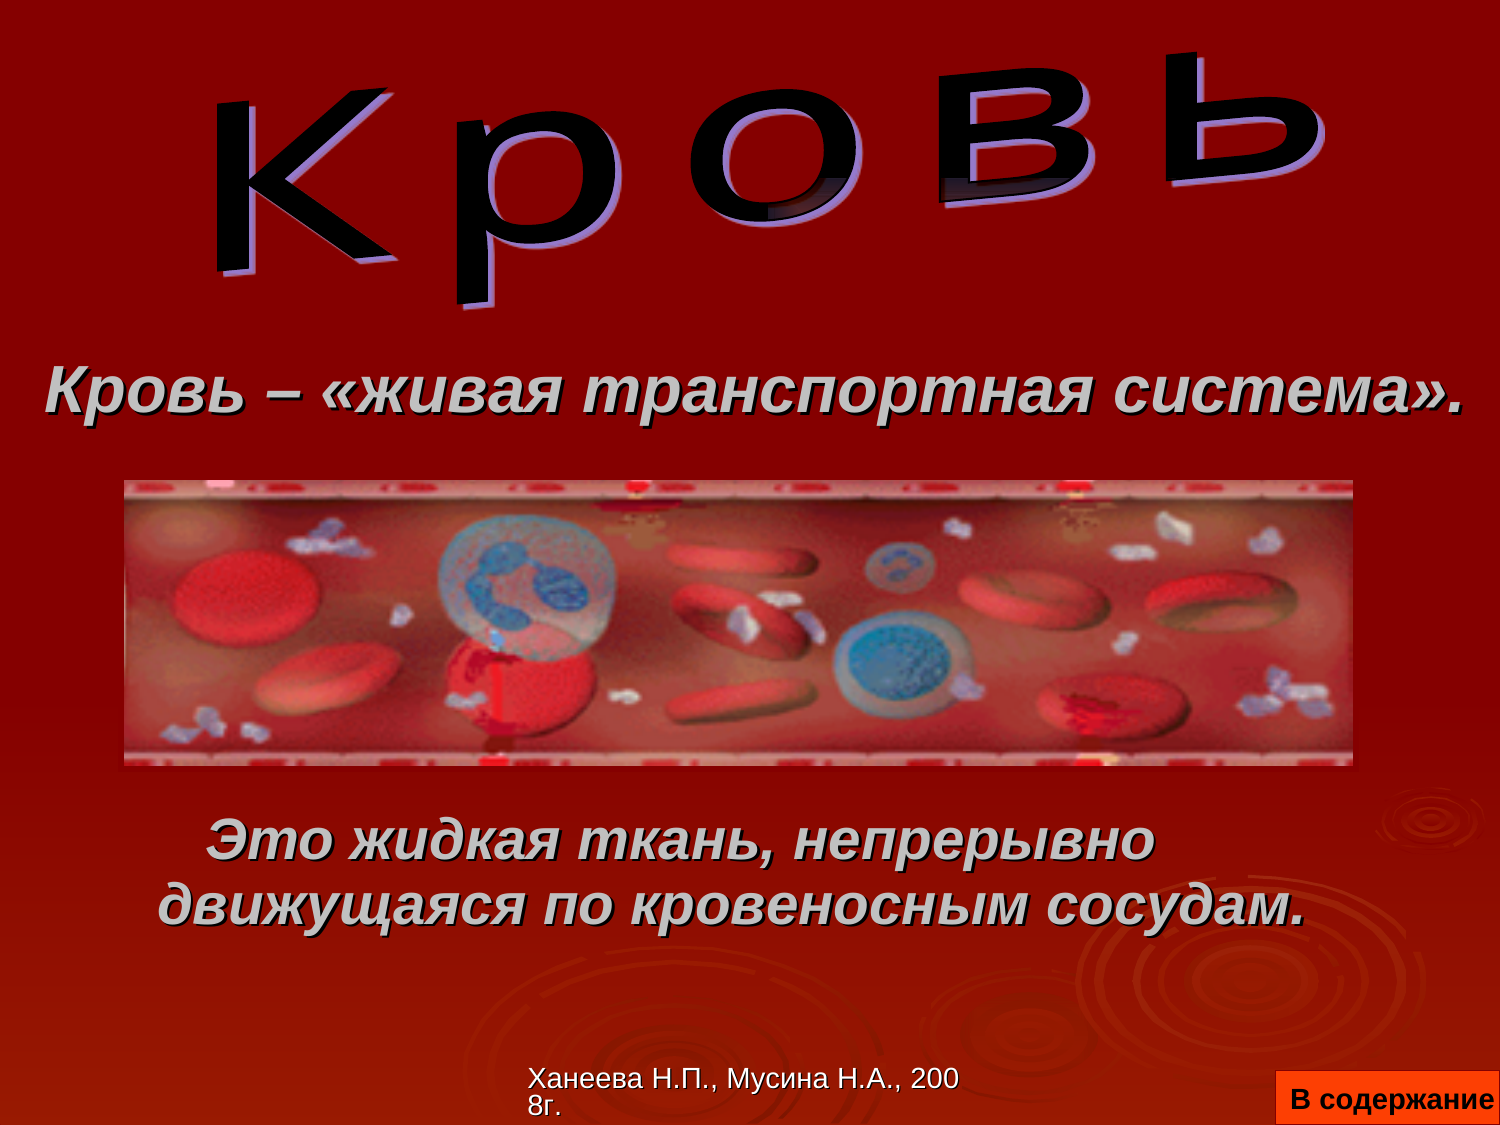

Кровь
Кровь – «живая транспортная система».
# Это жидкая ткань, непрерывно движущаяся по кровеносным сосудам.
Ханеева Н.П., Мусина Н.А., 2008г.
В содержание